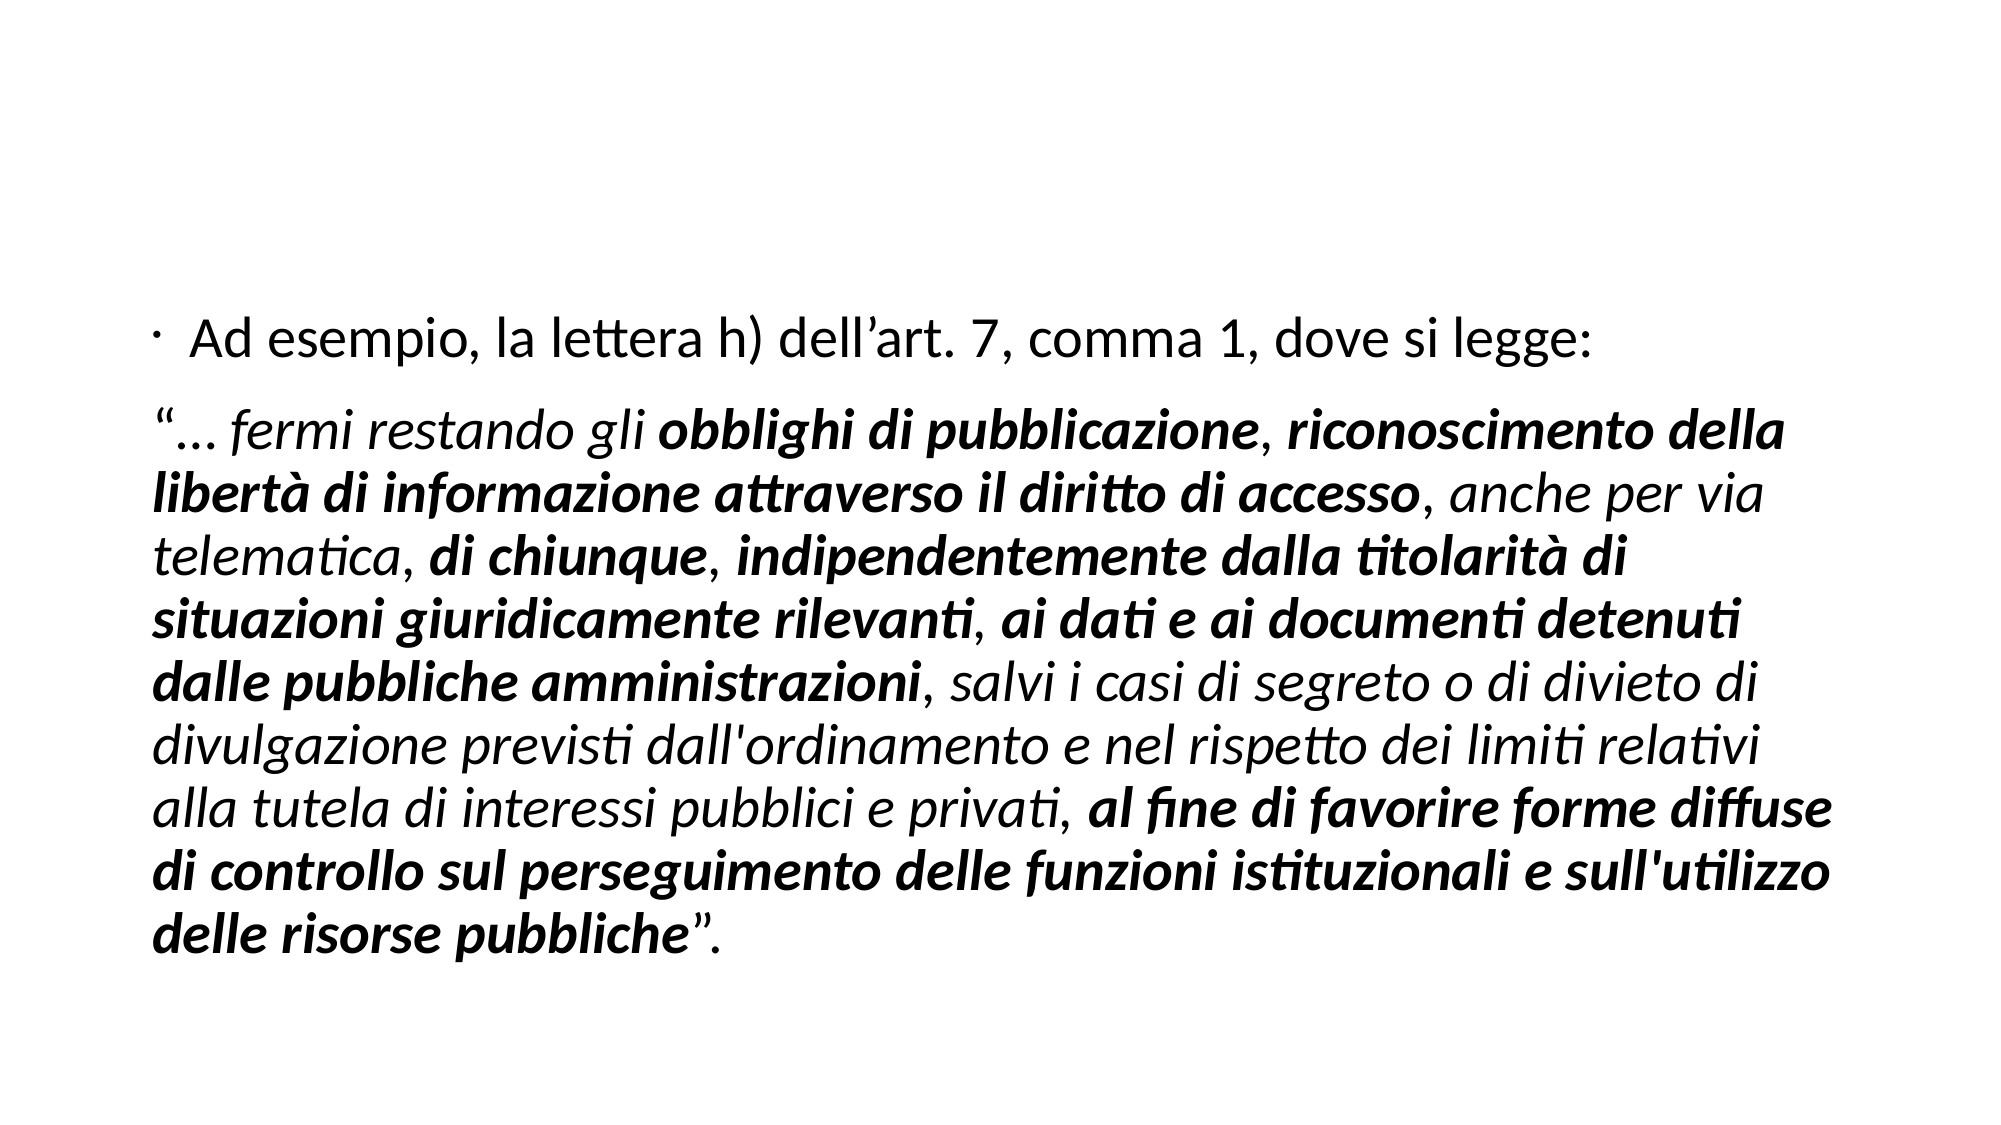

#
Ad esempio, la lettera h) dell’art. 7, comma 1, dove si legge:
“… fermi restando gli obblighi di pubblicazione, riconoscimento della libertà di informazione attraverso il diritto di accesso, anche per via telematica, di chiunque, indipendentemente dalla titolarità di situazioni giuridicamente rilevanti, ai dati e ai documenti detenuti dalle pubbliche amministrazioni, salvi i casi di segreto o di divieto di divulgazione previsti dall'ordinamento e nel rispetto dei limiti relativi alla tutela di interessi pubblici e privati, al fine di favorire forme diffuse di controllo sul perseguimento delle funzioni istituzionali e sull'utilizzo delle risorse pubbliche”.